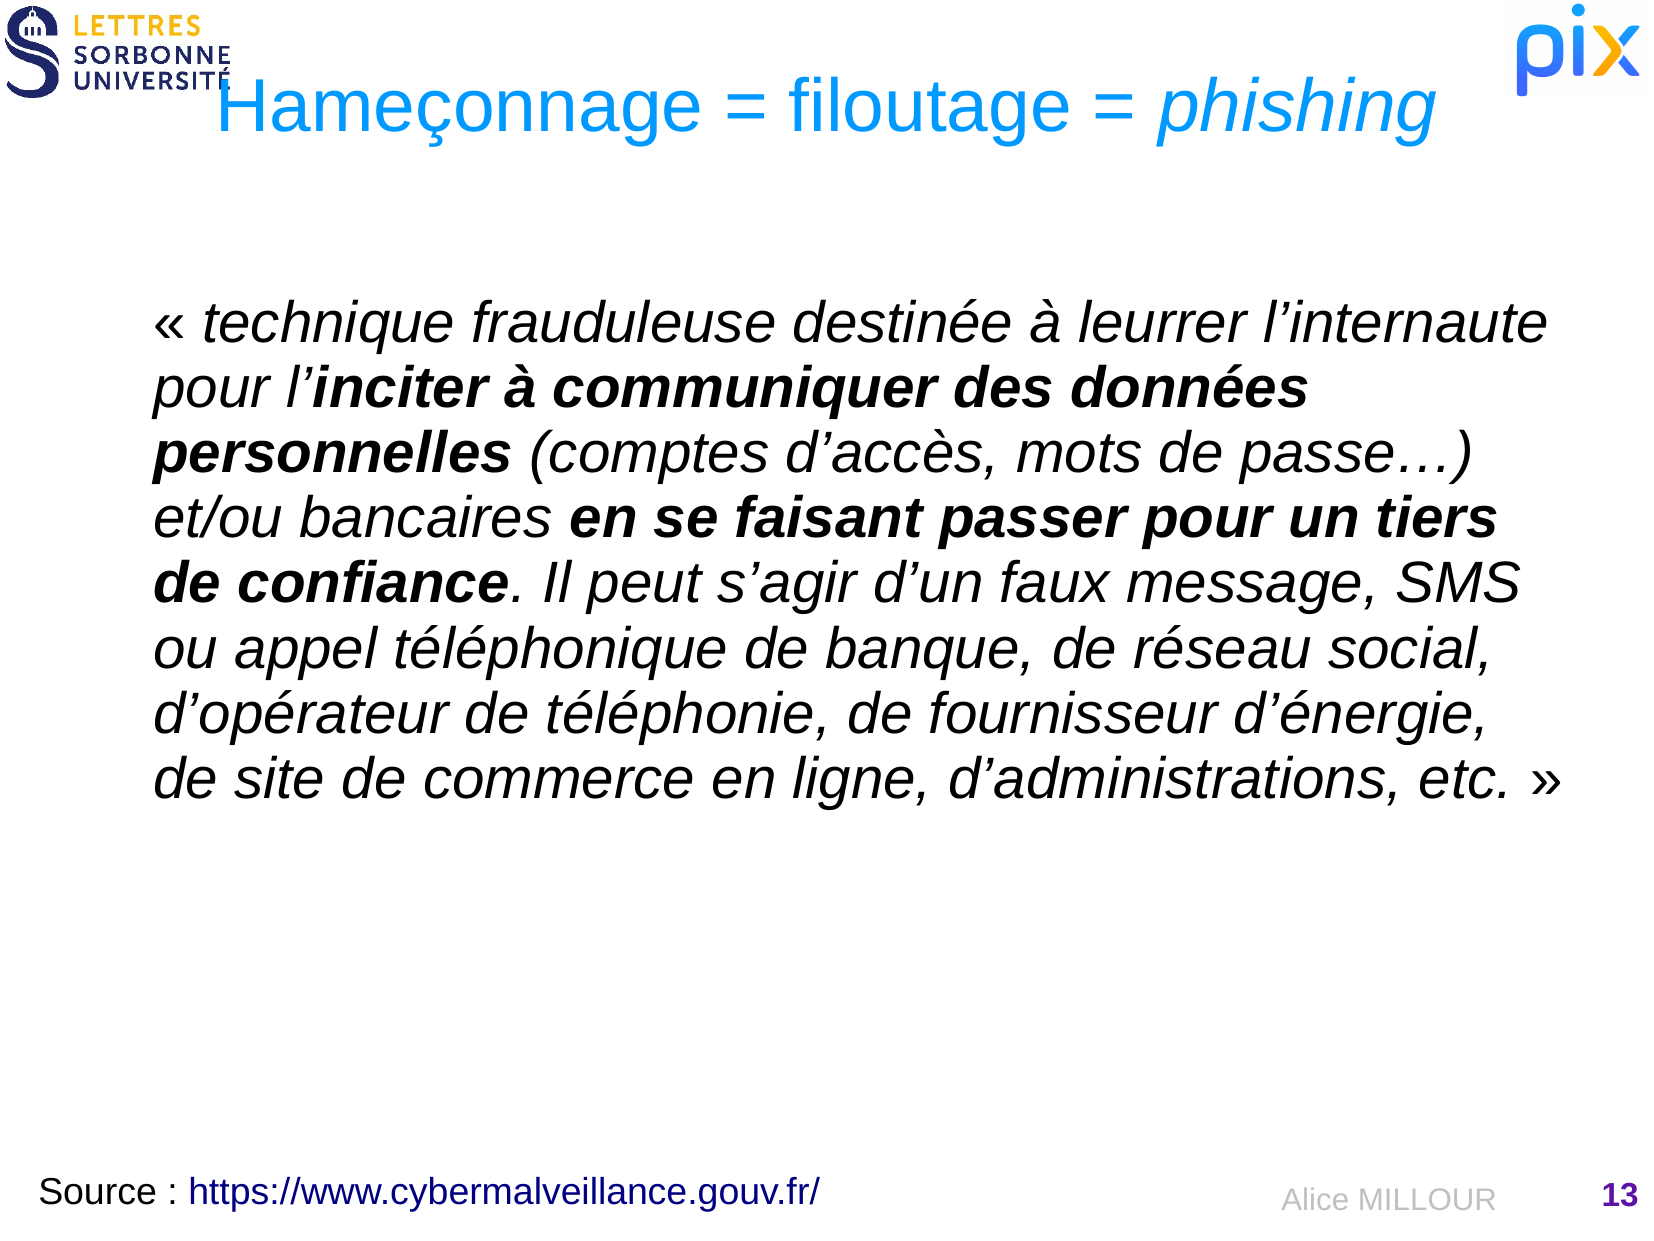

# Hameçonnage = filoutage = phishing
« technique frauduleuse destinée à leurrer l’internaute pour l’inciter à communiquer des données personnelles (comptes d’accès, mots de passe…) et/ou bancaires en se faisant passer pour un tiers de confiance. Il peut s’agir d’un faux message, SMS ou appel téléphonique de banque, de réseau social, d’opérateur de téléphonie, de fournisseur d’énergie, de site de commerce en ligne, d’administrations, etc. »
Source : https://www.cybermalveillance.gouv.fr/